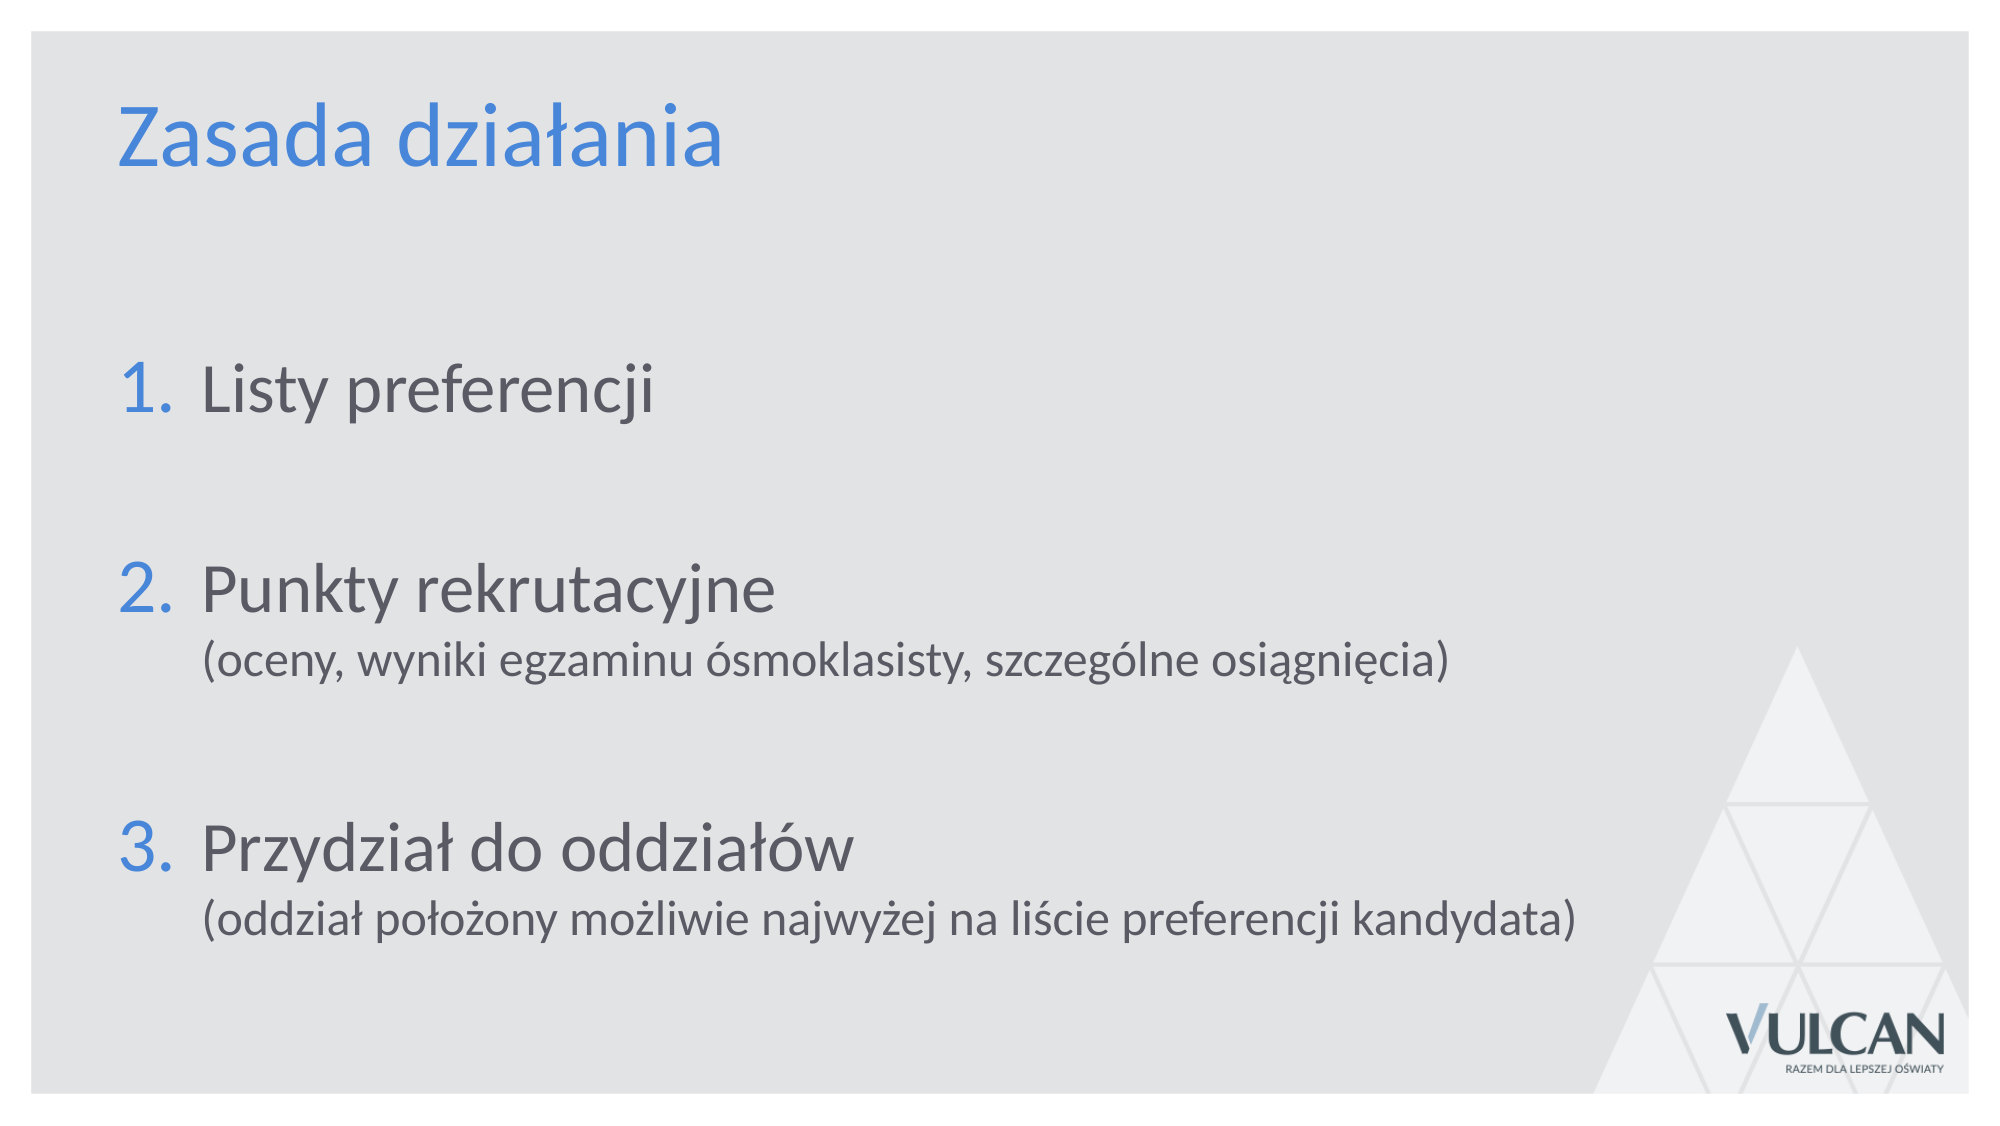

# Zasada działania
Listy preferencji
Punkty rekrutacyjne
(oceny, wyniki egzaminu ósmoklasisty, szczególne osiągnięcia)
Przydział do oddziałów
(oddział położony możliwie najwyżej na liście preferencji kandydata)